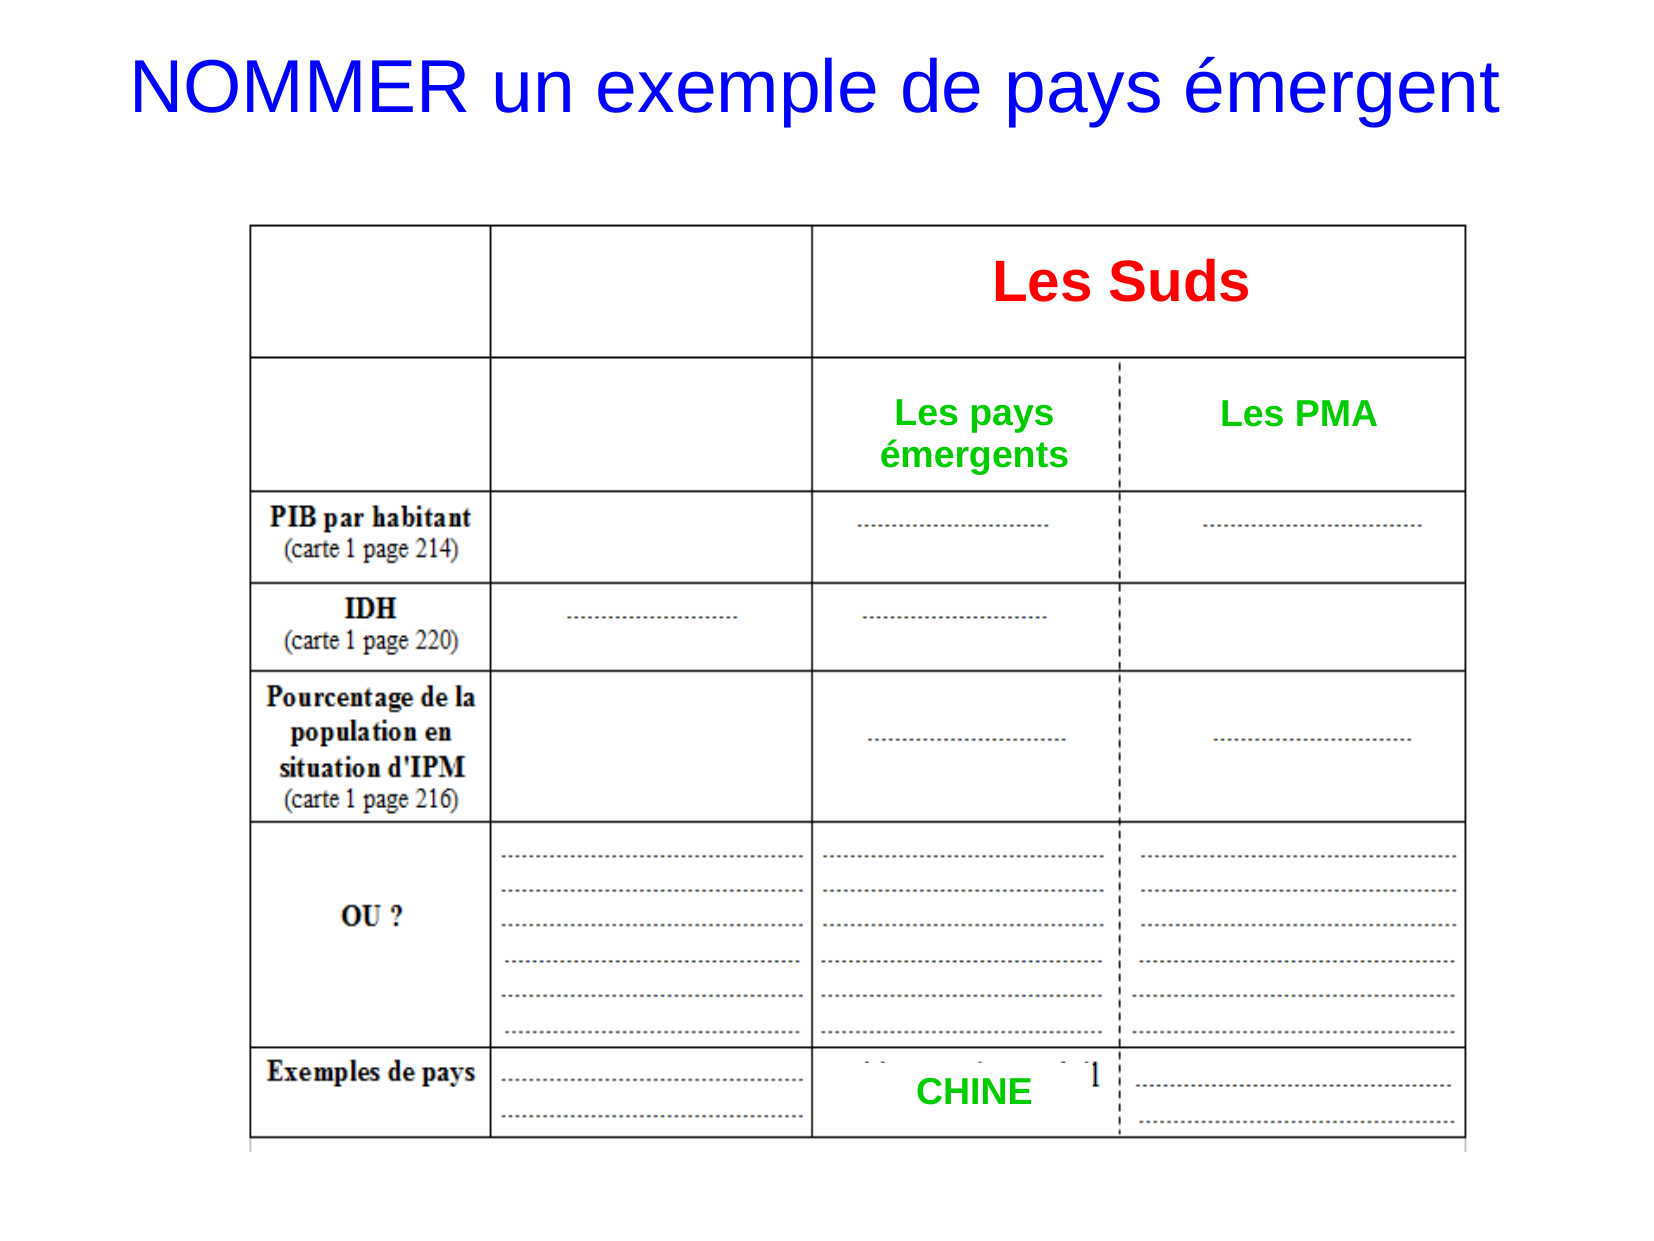

NOMMER un exemple de pays émergent
Les Suds
Les pays émergents
Les PMA
CHINE